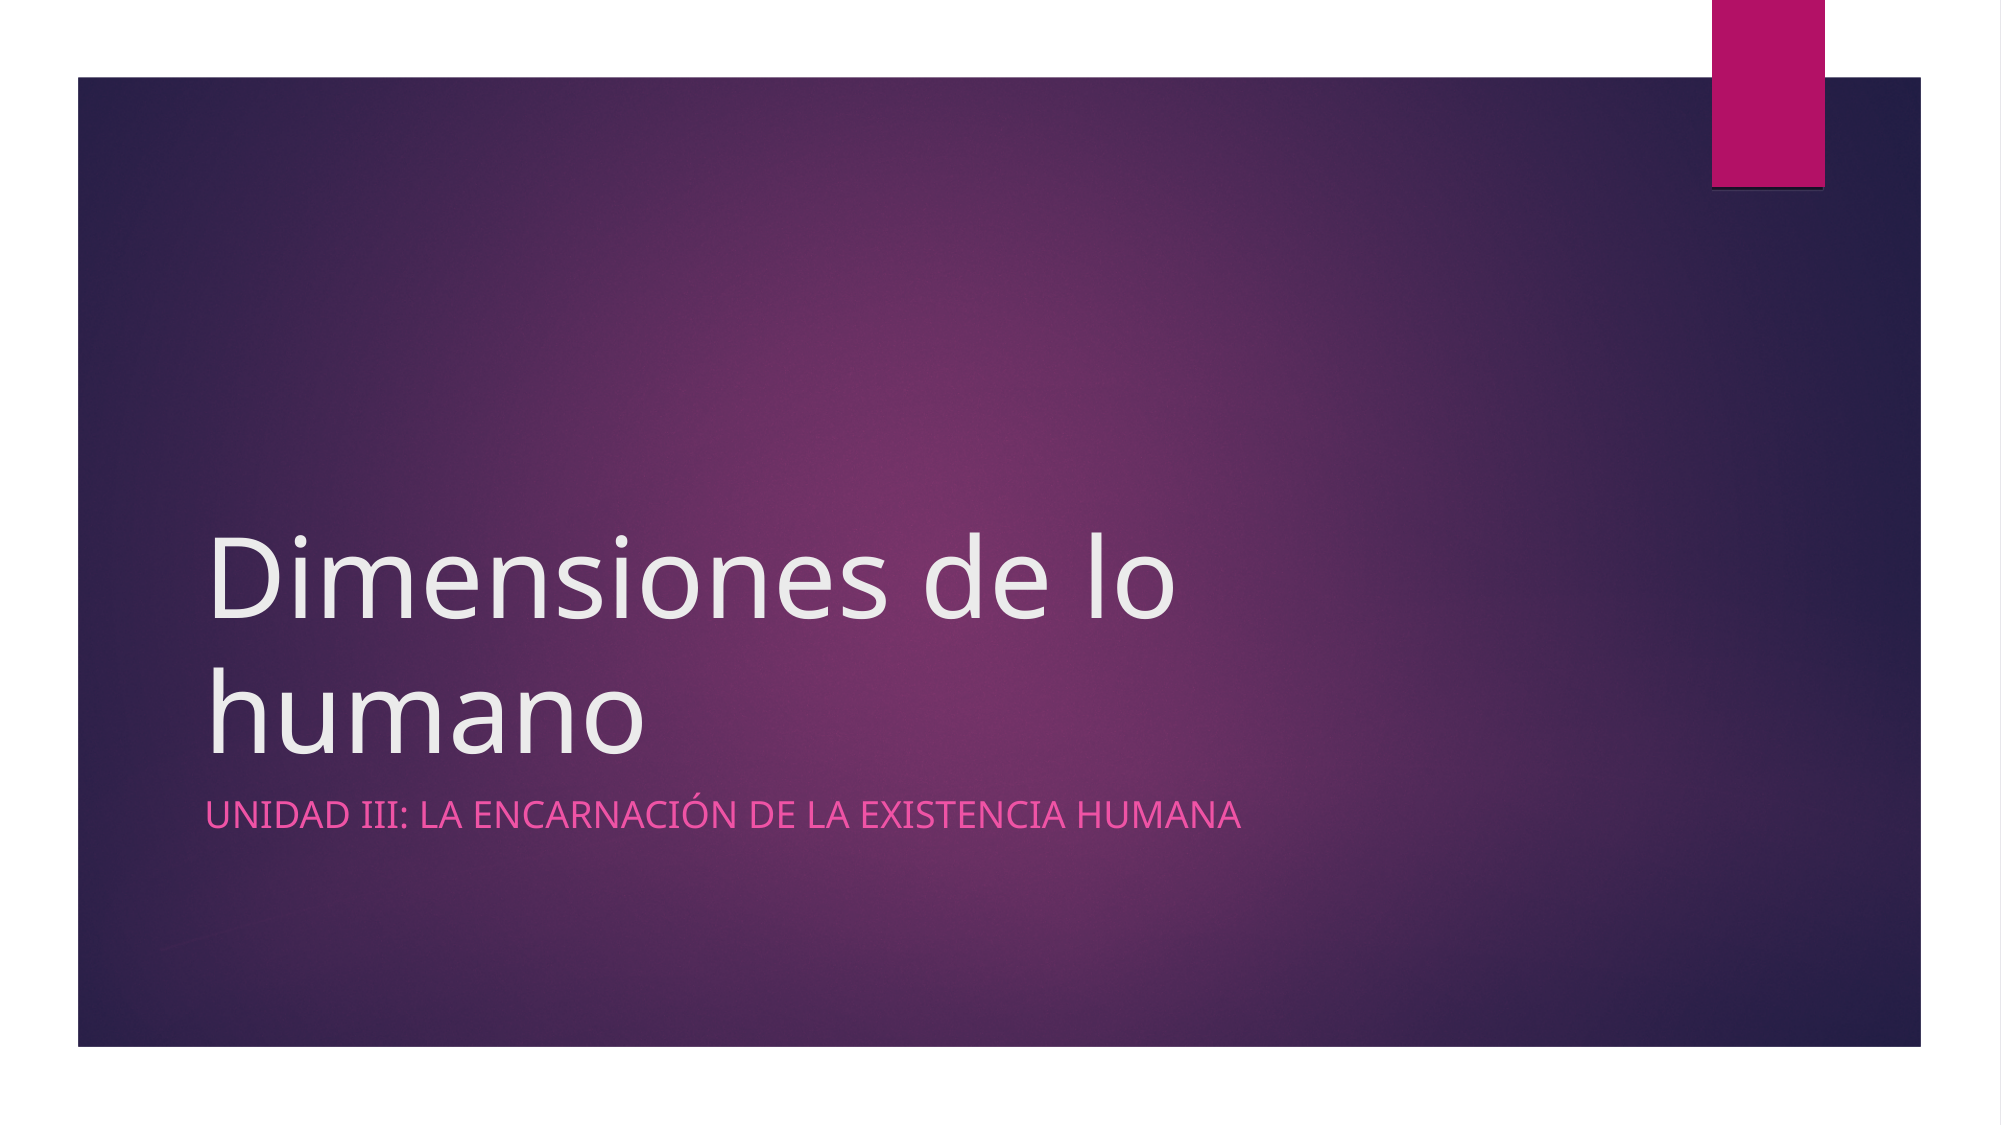

# Dimensiones de lo humano
Unidad iii: la encarnación de la existencia humana